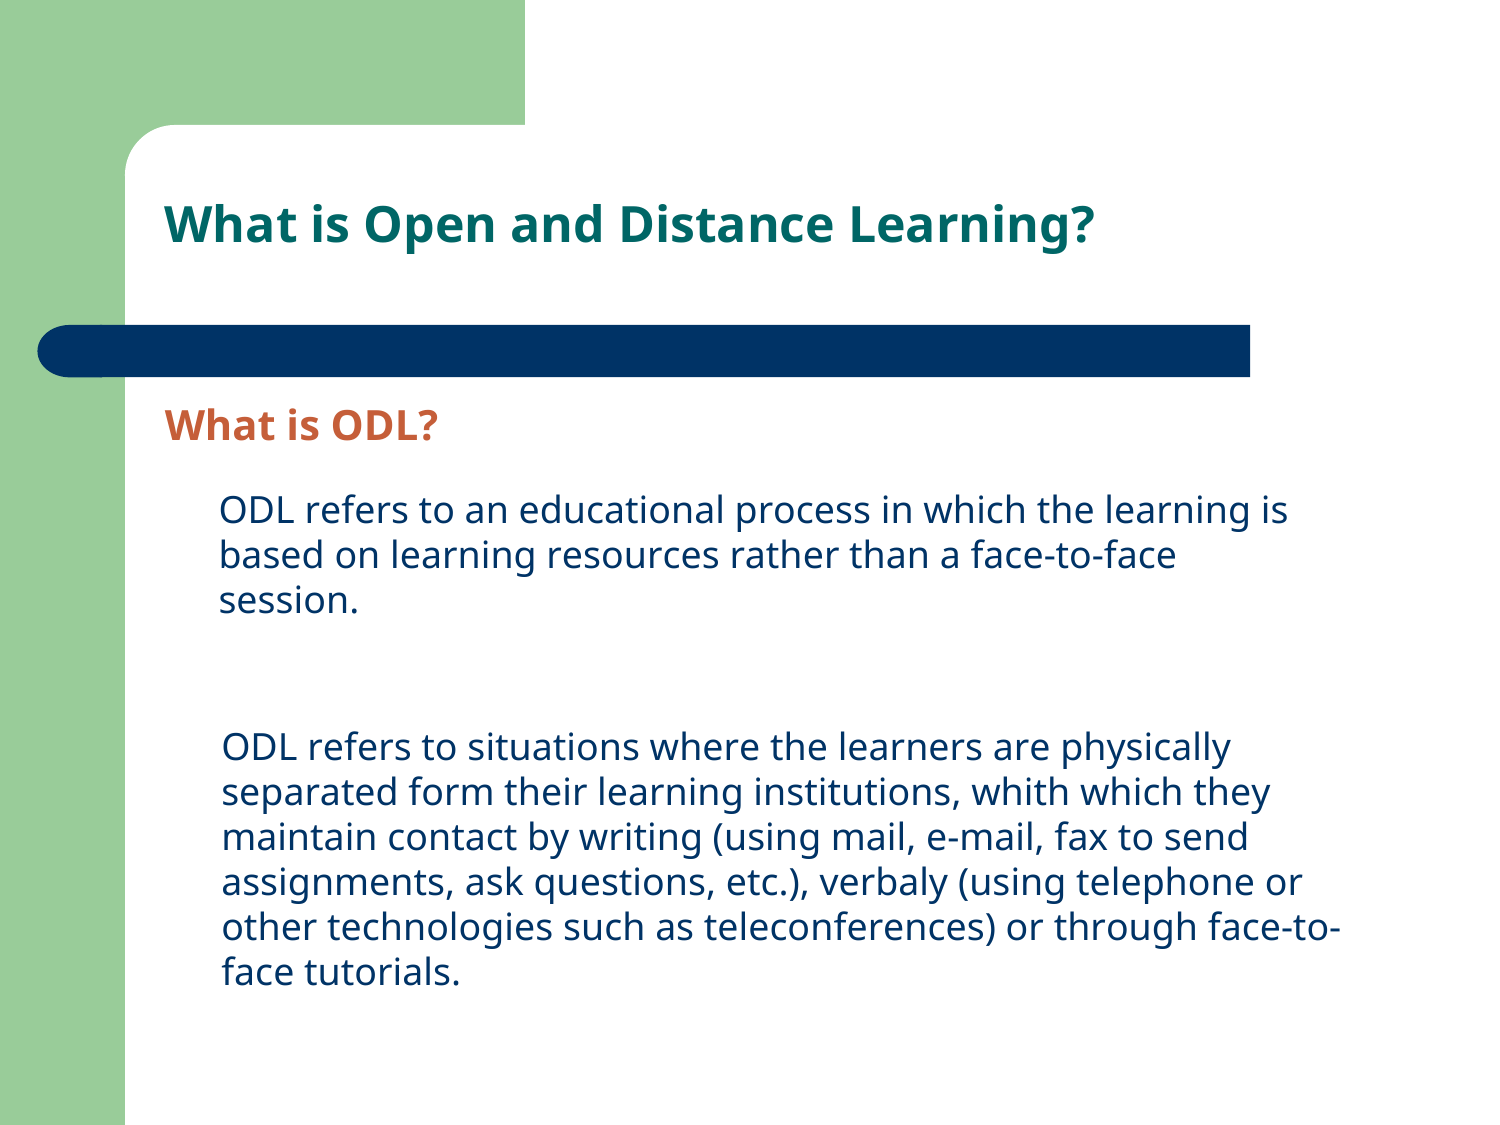

# What is Open and Distance Learning?
What is ODL?
ODL refers to an educational process in which the learning is based on learning resources rather than a face-to-face session.
ODL refers to situations where the learners are physically separated form their learning institutions, whith which they maintain contact by writing (using mail, e-mail, fax to send assignments, ask questions, etc.), verbaly (using telephone or other technologies such as teleconferences) or through face-to-face tutorials.